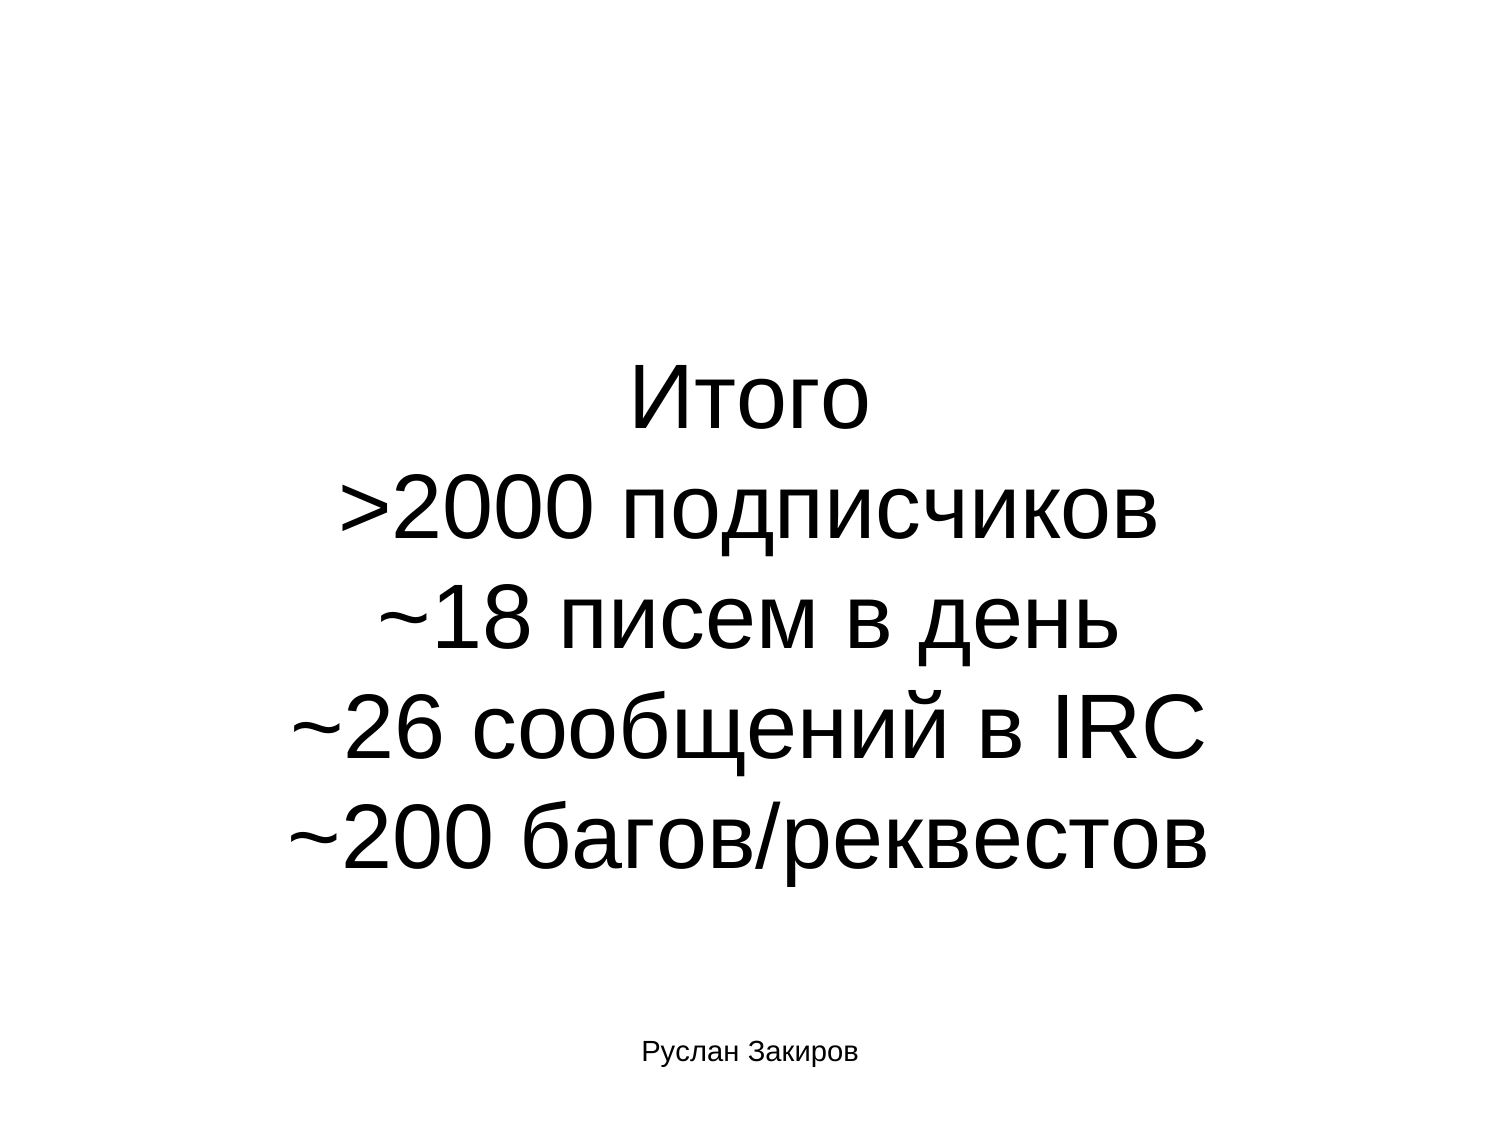

# Итого >2000 подписчиков ~18 писем в день ~26 сообщений в IRC ~200 багов/реквестов
Руслан Закиров